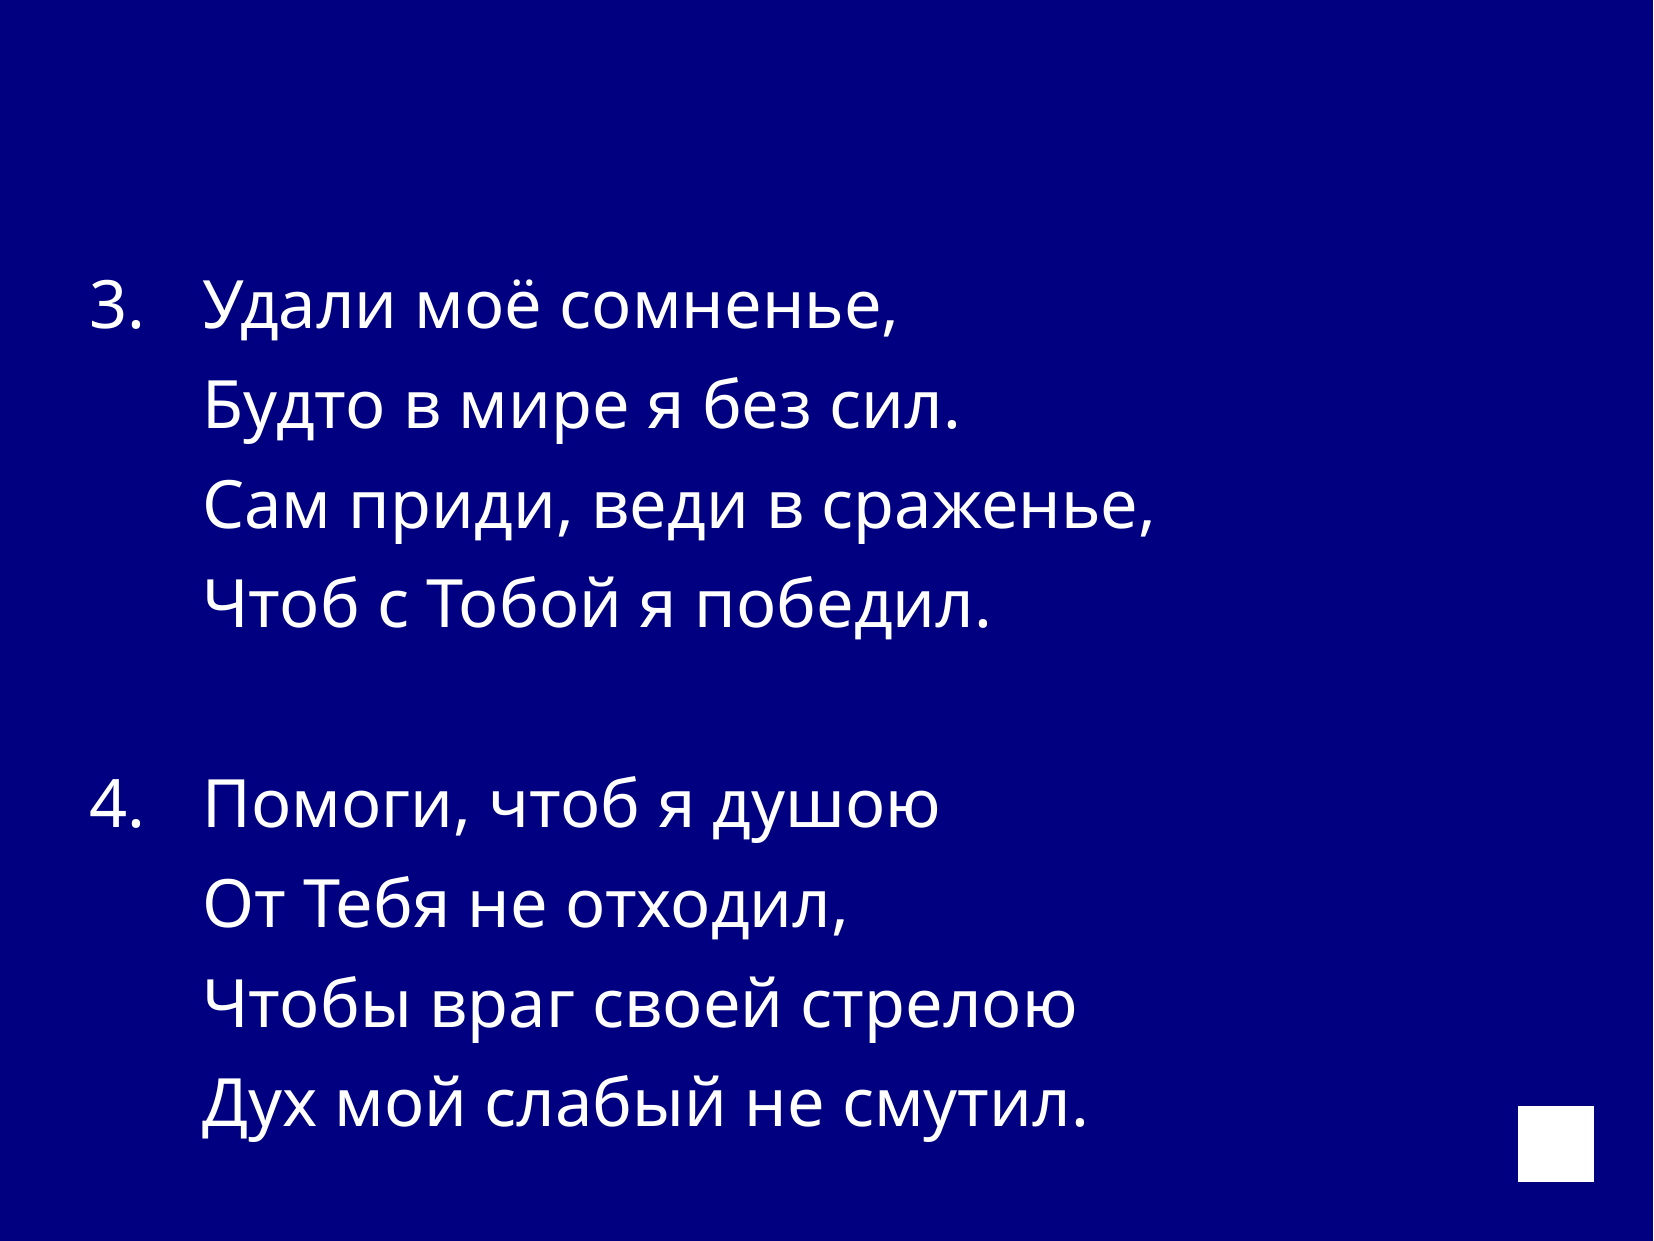

3.	Удали моё сомненье,
	Будто в мире я без сил.
	Сам приди, веди в сраженье,
	Чтоб с Тобой я победил.
4.	Помоги, чтоб я душою
	От Тебя не отходил,
	Чтобы враг своей стрелою
	Дух мой слабый не смутил.